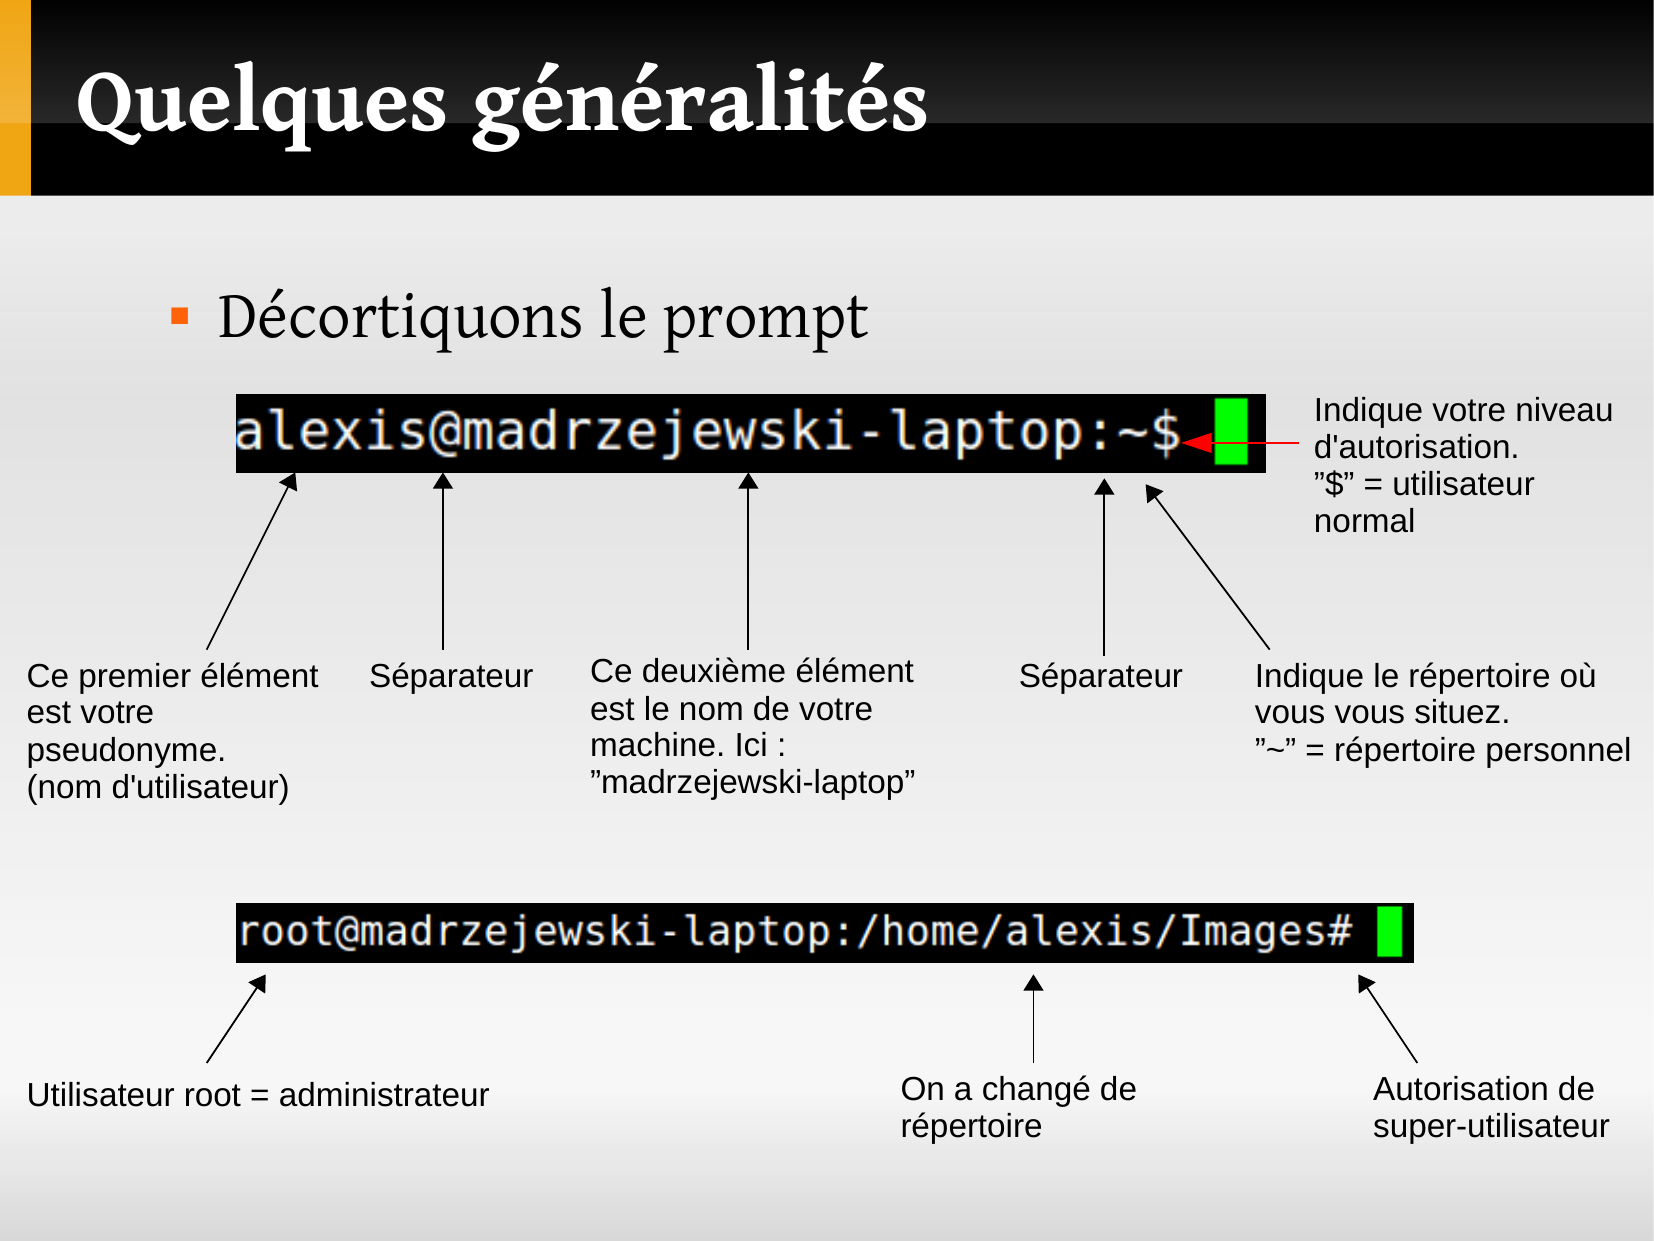

# Quelques généralités
Décortiquons le prompt
Indique votre niveau d'autorisation.
”$” = utilisateur normal
Ce deuxième élément est le nom de votre machine. Ici :
”madrzejewski-laptop”
Ce premier élément est votre pseudonyme.
(nom d'utilisateur)
Séparateur
Séparateur
Indique le répertoire où vous vous situez.
”~” = répertoire personnel
On a changé de répertoire
Autorisation de super-utilisateur
Utilisateur root = administrateur